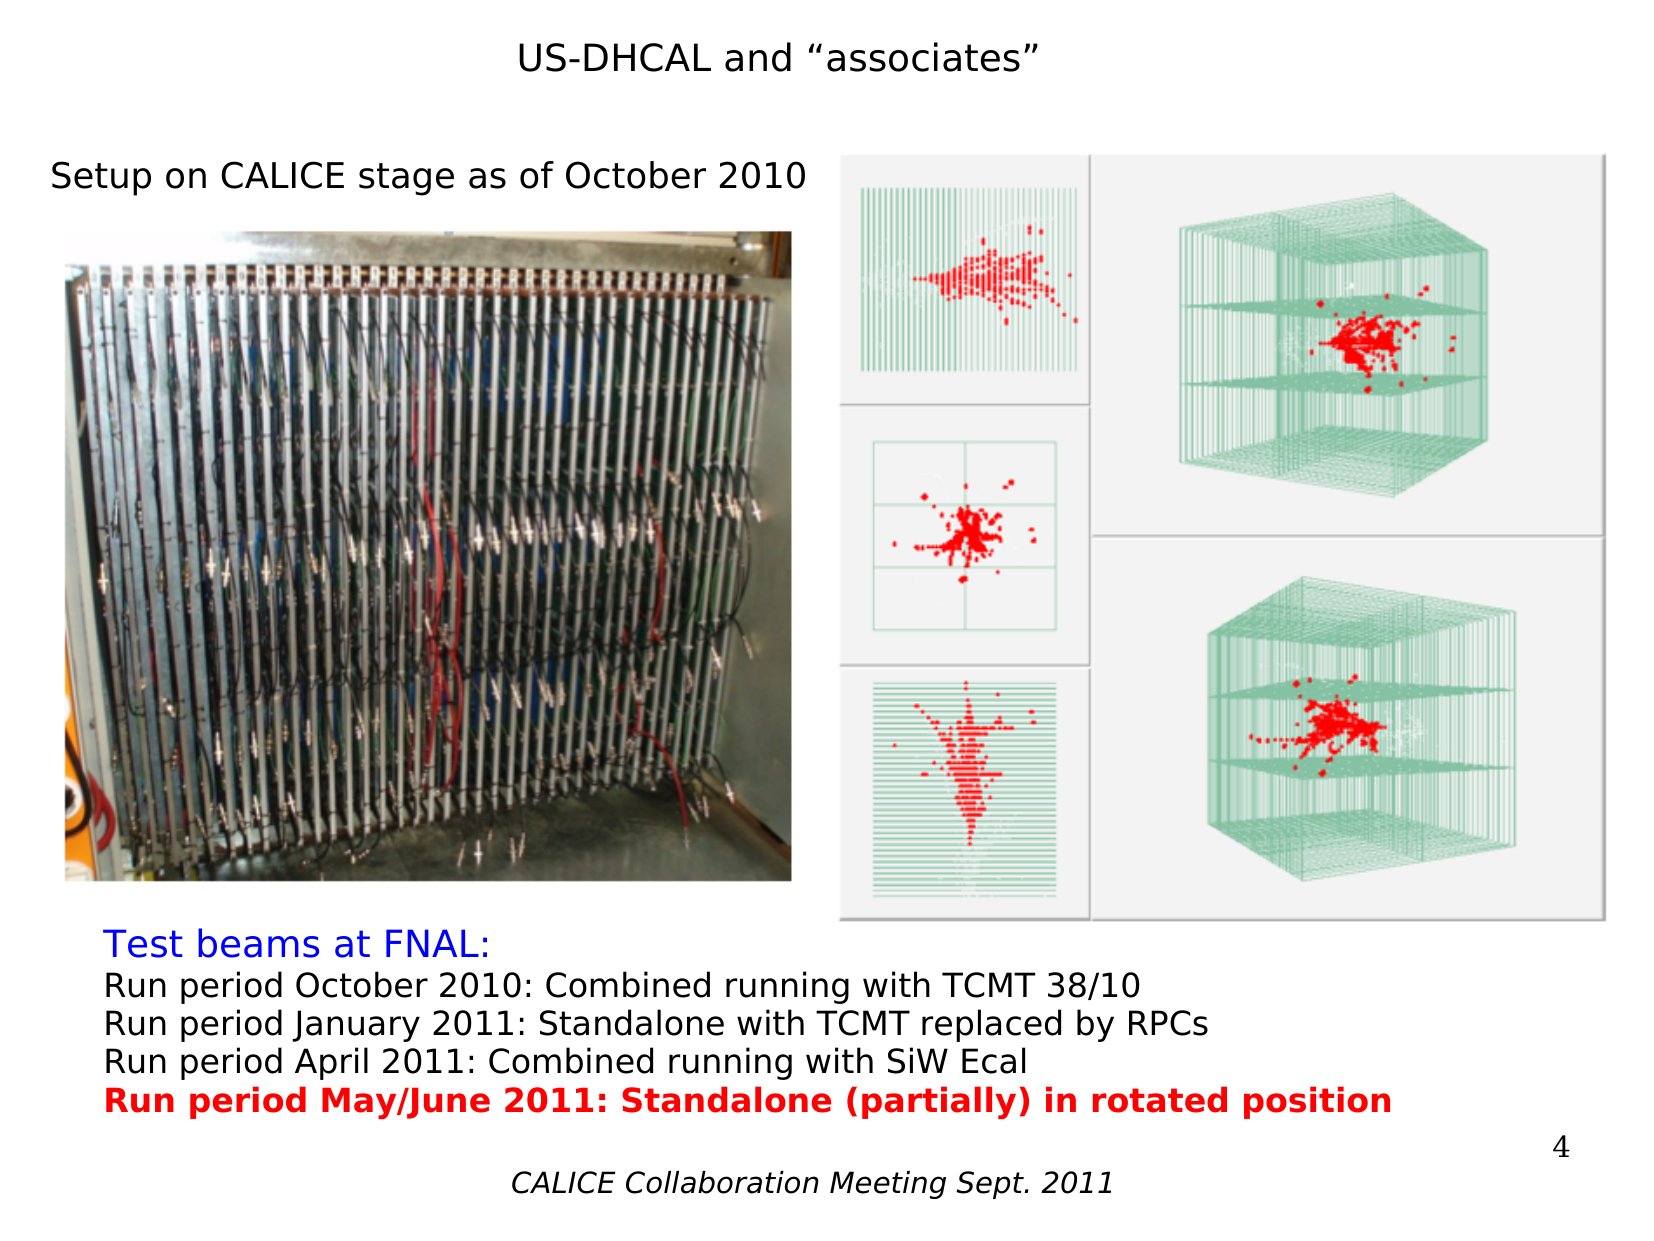

US-DHCAL and “associates”
Setup on CALICE stage as of October 2010
Test beams at FNAL:
Run period October 2010: Combined running with TCMT 38/10
Run period January 2011: Standalone with TCMT replaced by RPCs
Run period April 2011: Combined running with SiW Ecal
Run period May/June 2011: Standalone (partially) in rotated position
4